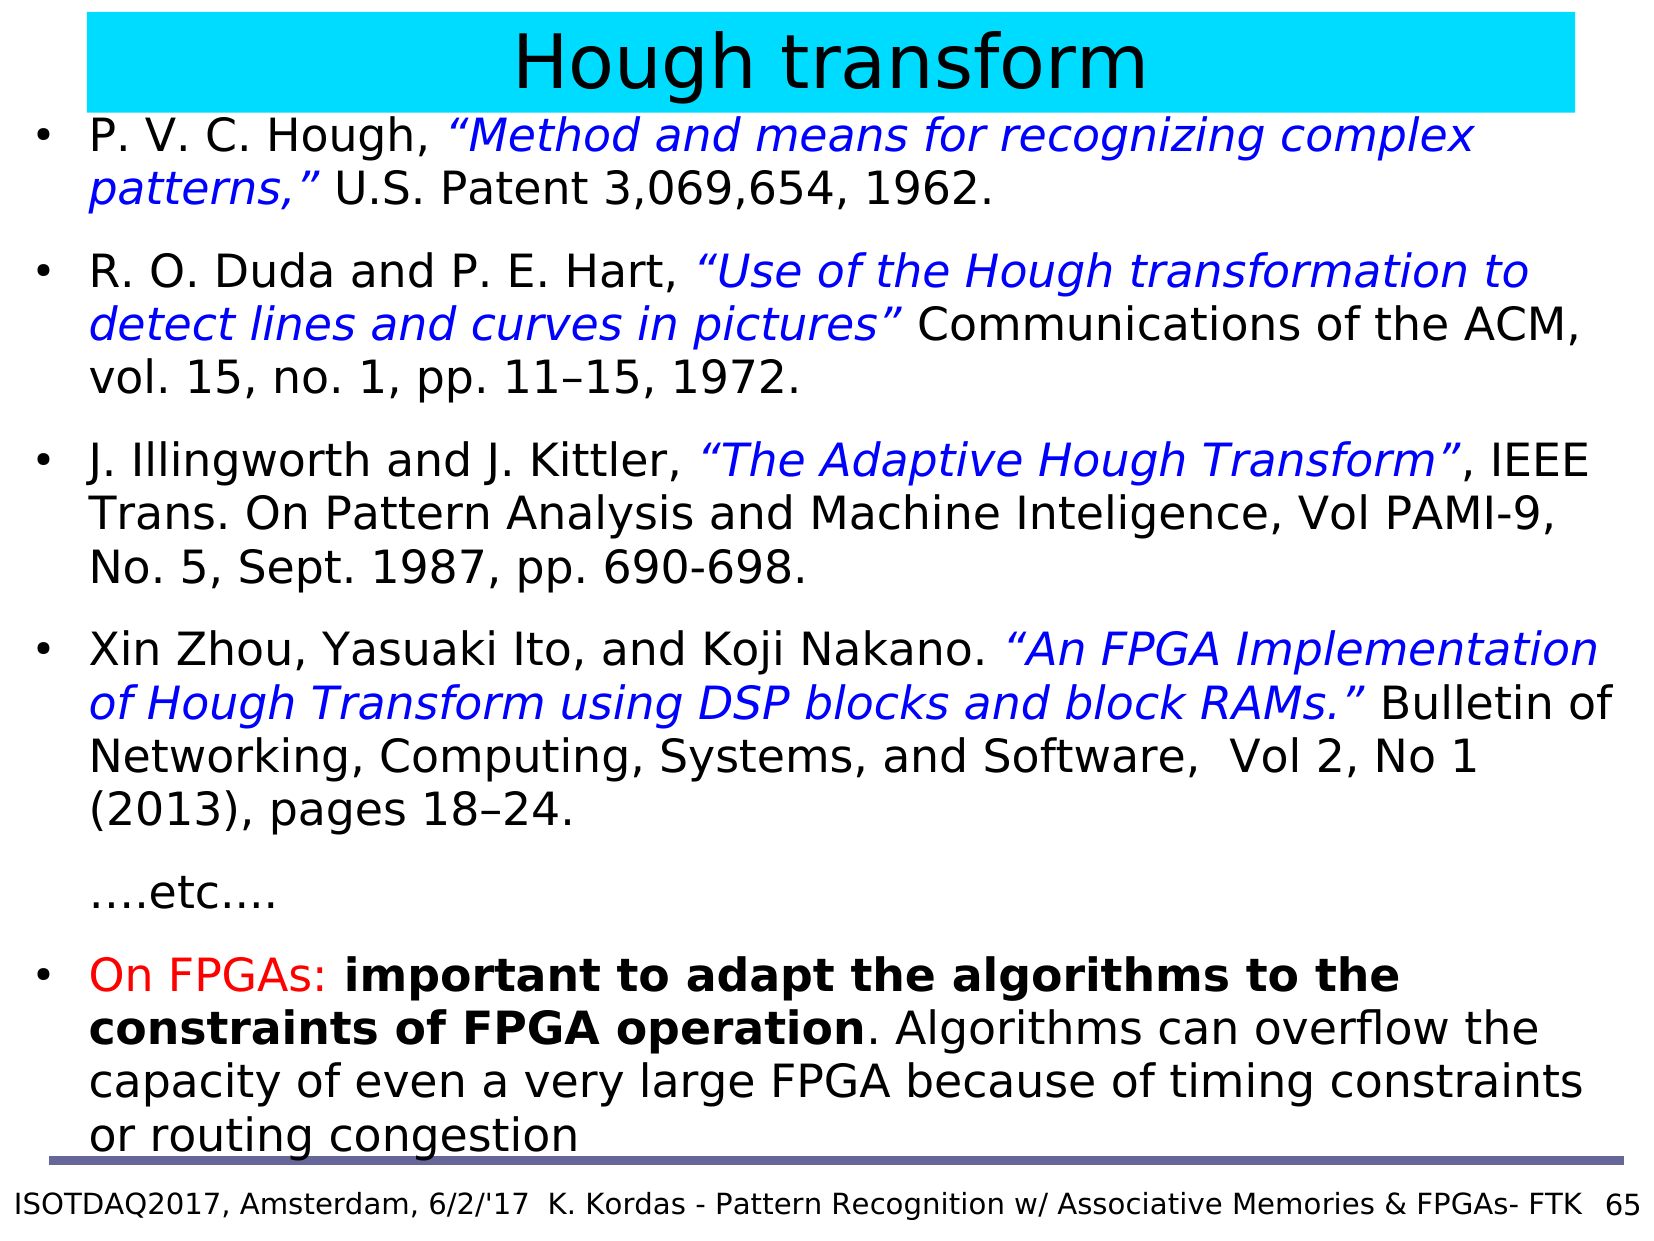

# Hough transform
P. V. C. Hough, “Method and means for recognizing complex patterns,” U.S. Patent 3,069,654, 1962.
R. O. Duda and P. E. Hart, “Use of the Hough transformation to detect lines and curves in pictures” Communications of the ACM, vol. 15, no. 1, pp. 11–15, 1972.
J. Illingworth and J. Kittler, “The Adaptive Hough Transform”, IEEE Trans. On Pattern Analysis and Machine Inteligence, Vol PAMI-9, No. 5, Sept. 1987, pp. 690-698.
Xin Zhou, Yasuaki Ito, and Koji Nakano. “An FPGA Implementation of Hough Transform using DSP blocks and block RAMs.” Bulletin of Networking, Computing, Systems, and Software, Vol 2, No 1 (2013), pages 18–24.
….etc....
On FPGAs: important to adapt the algorithms to the constraints of FPGA operation. Algorithms can overflow the capacity of even a very large FPGA because of timing constraints or routing congestion
ISOTDAQ2017, Amsterdam, 6/2/'17
K. Kordas - Pattern Recognition w/ Associative Memories & FPGAs- FTK
65